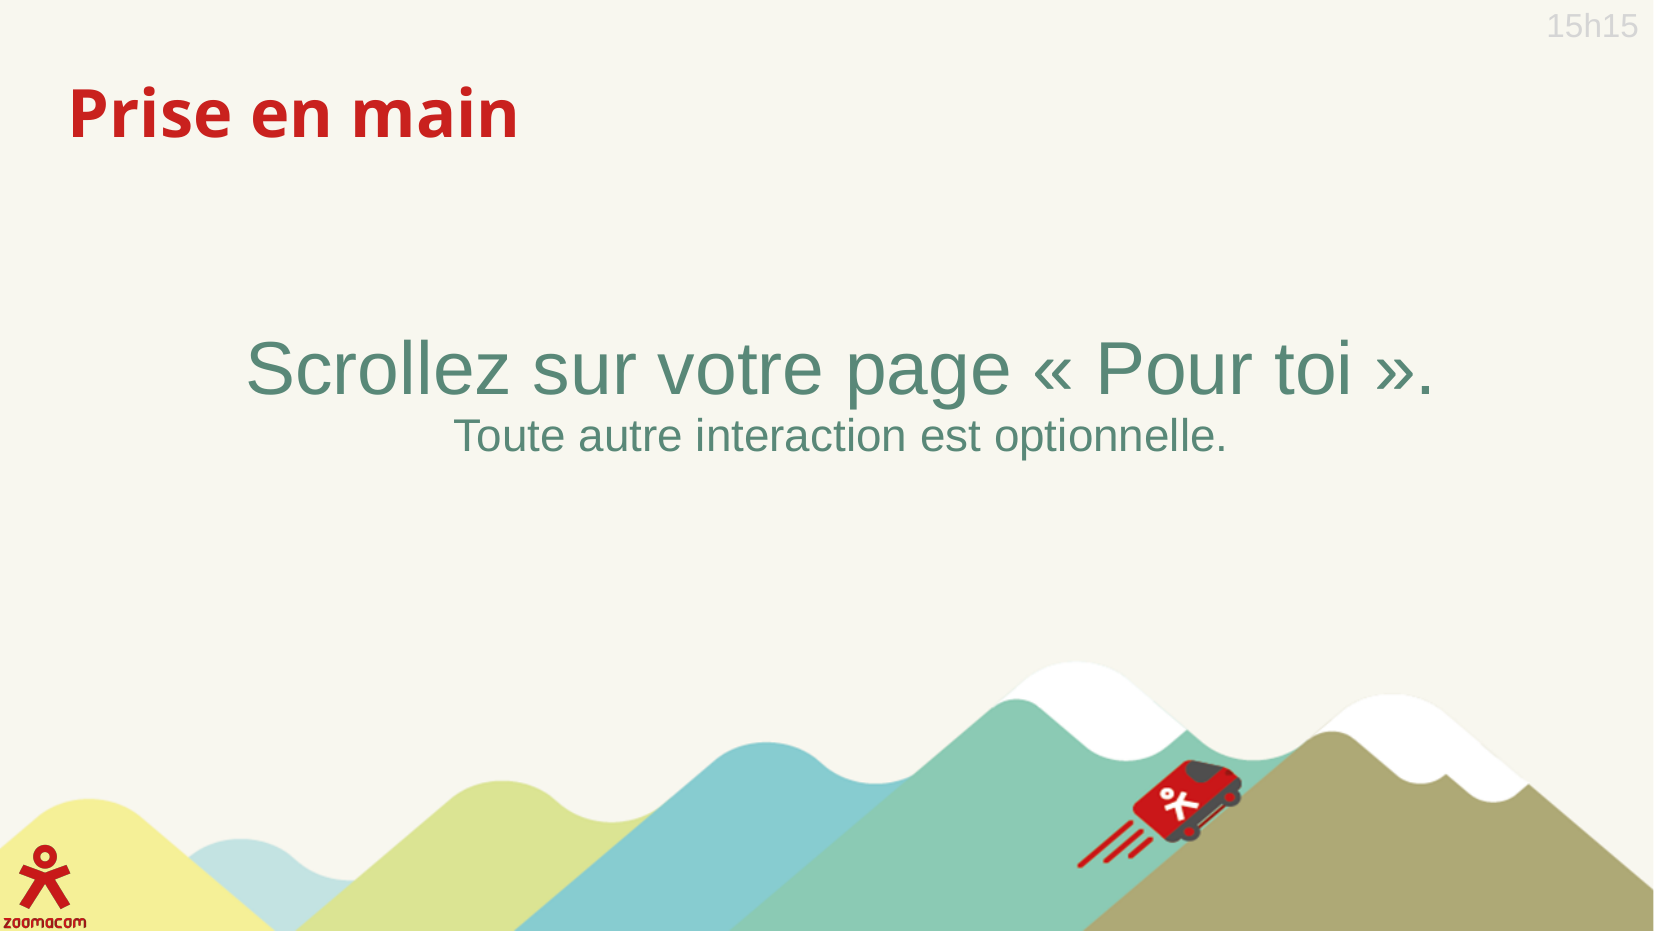

15h15
Prise en main
Scrollez sur votre page « Pour toi ».
Toute autre interaction est optionnelle.